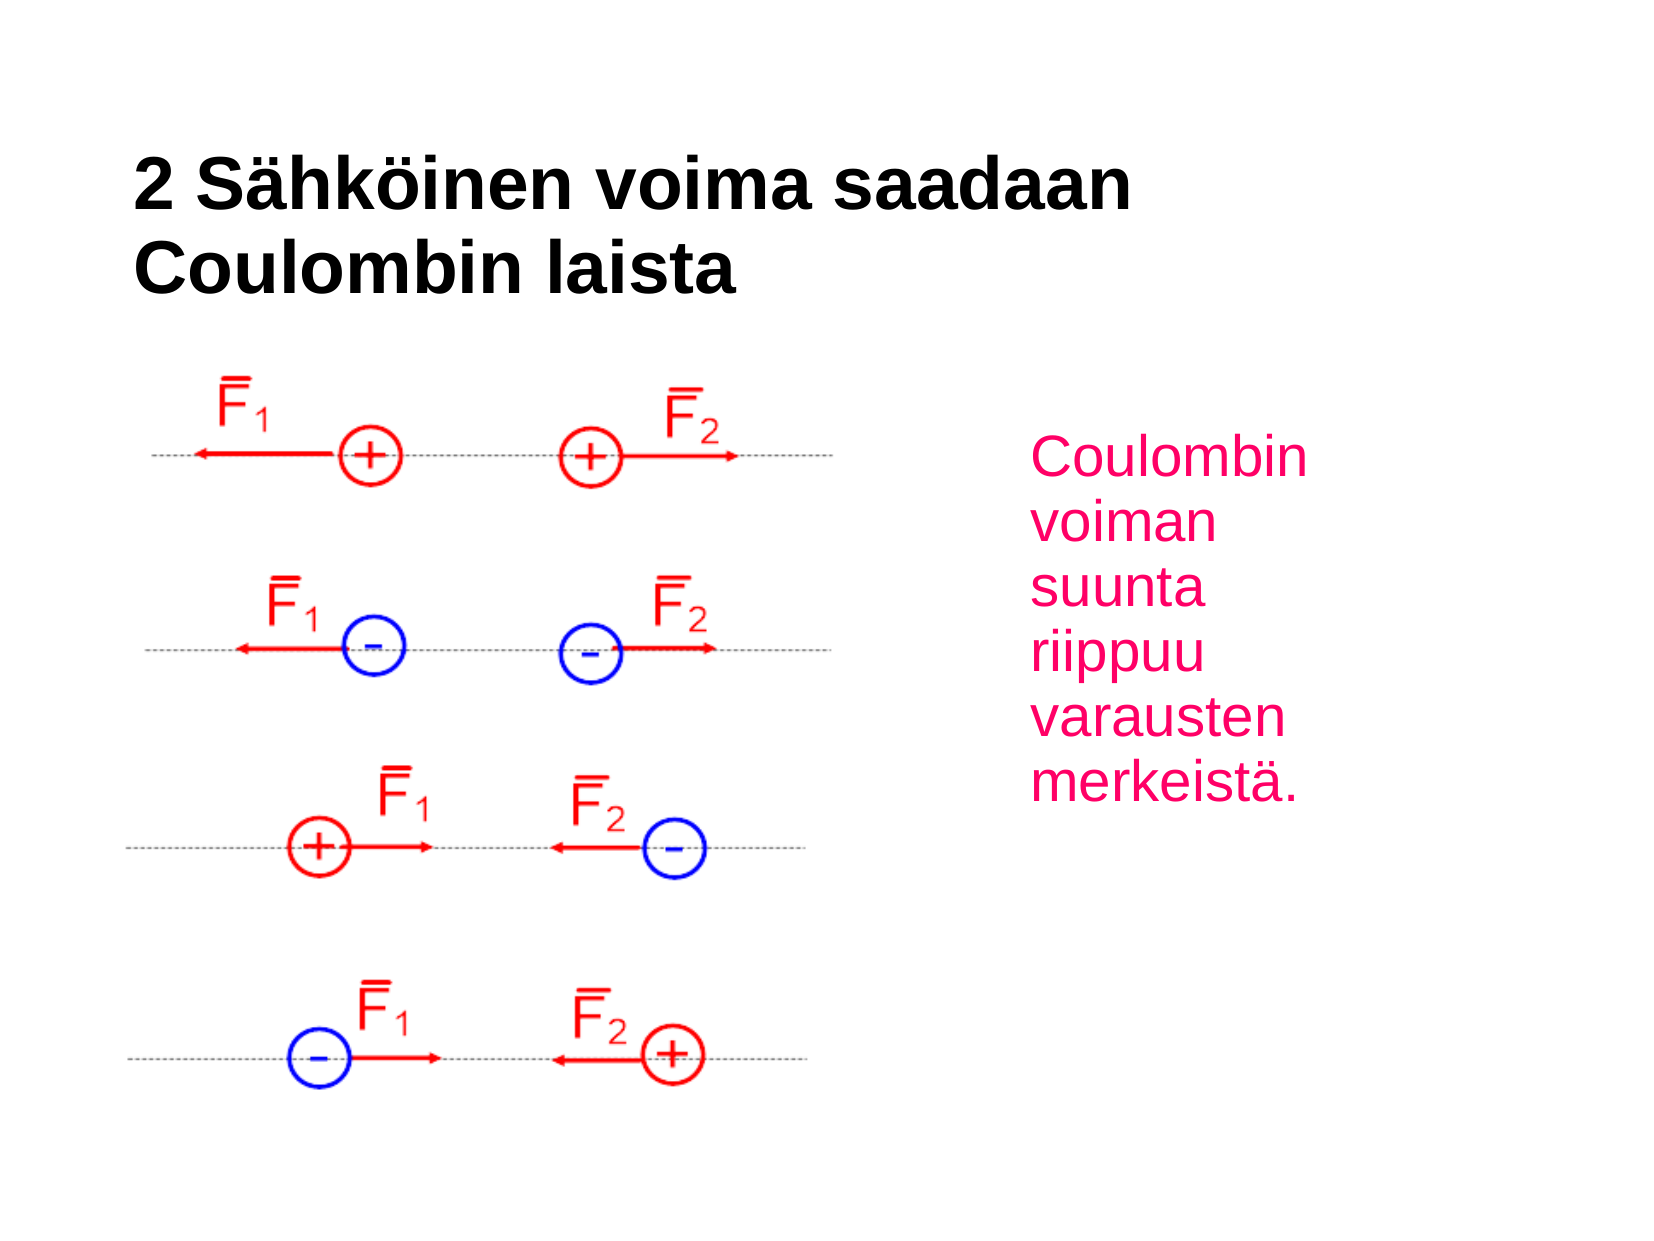

2 Sähköinen voima saadaan Coulombin laista
Coulombin voiman suunta riippuu varausten merkeistä.